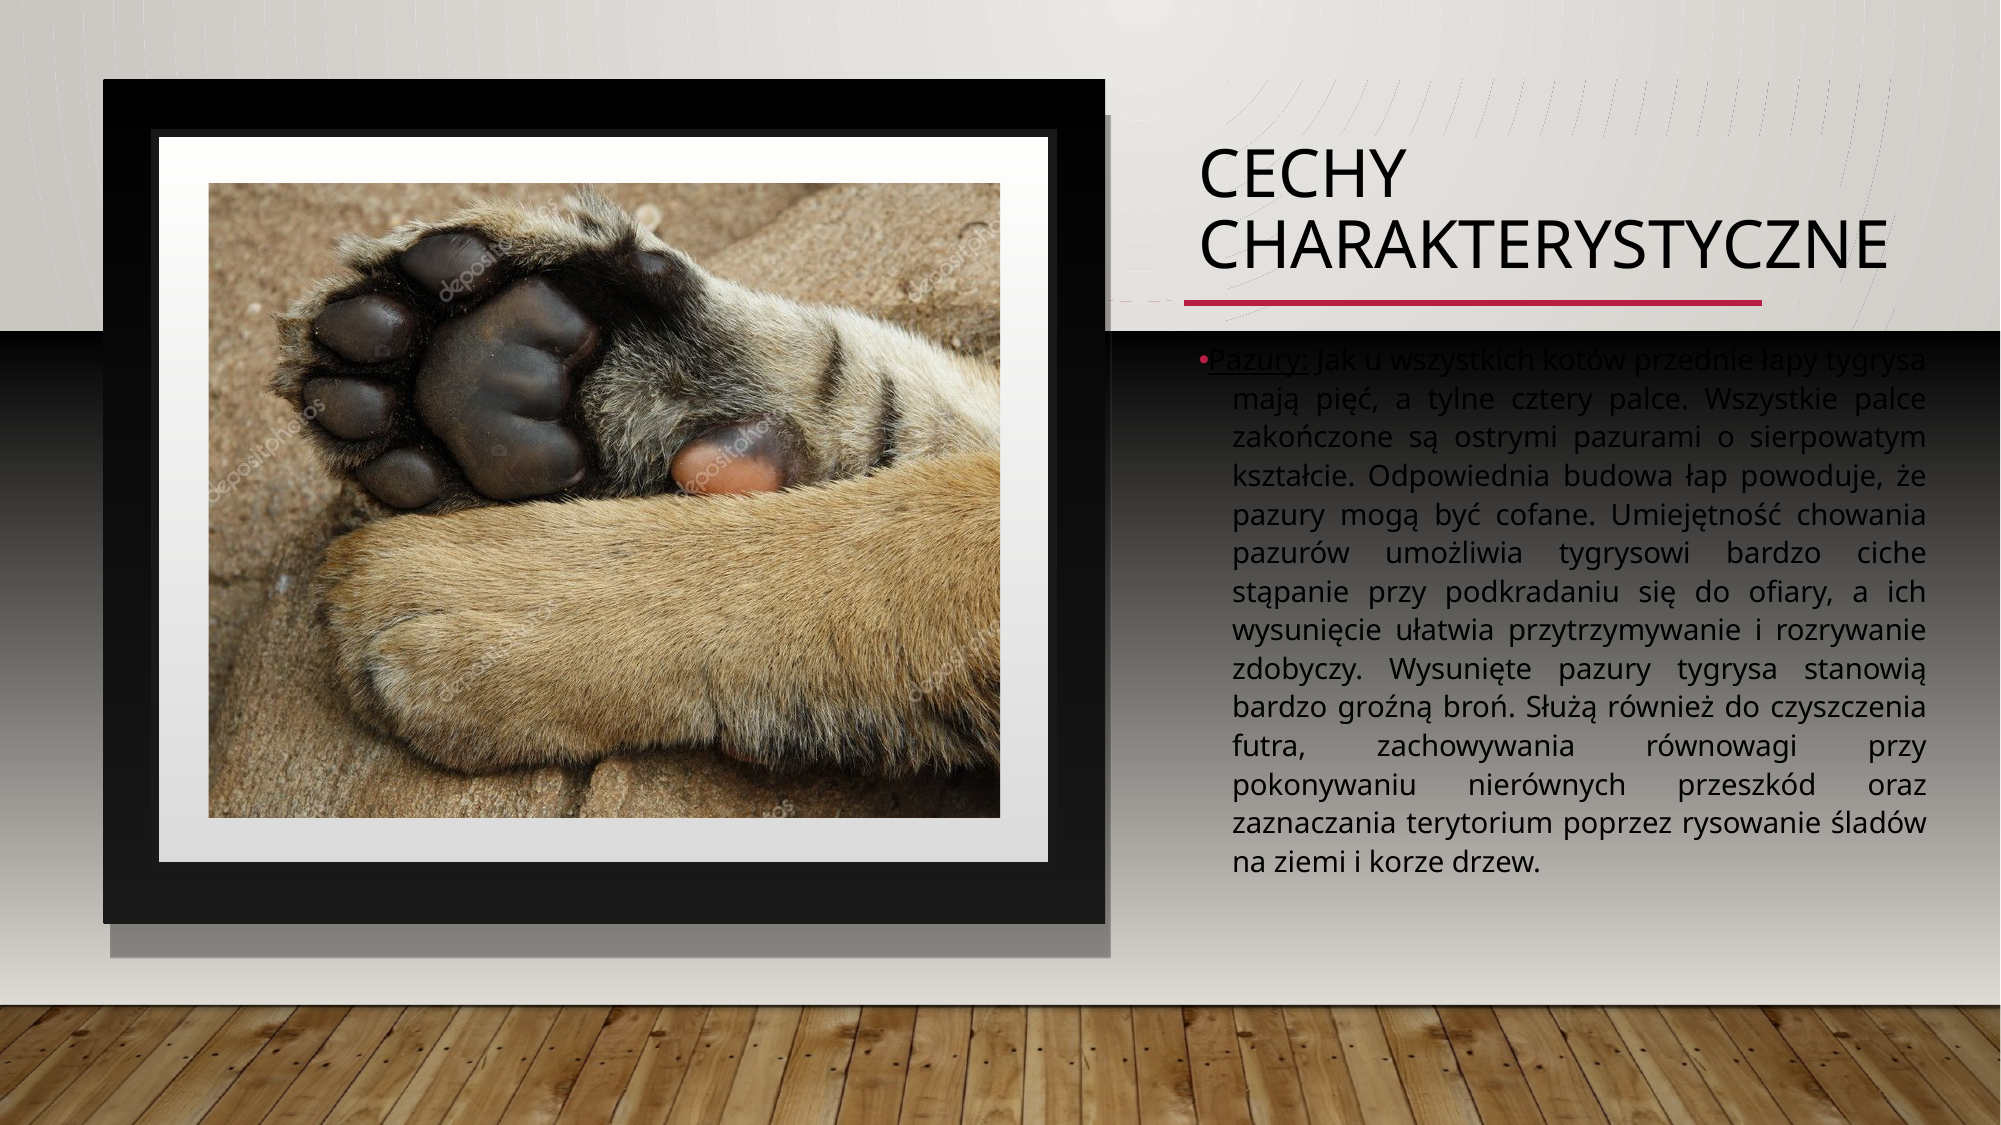

# Cechy charakterystyczne
Pazury: Jak u wszystkich kotów przednie łapy tygrysa mają pięć, a tylne cztery palce. Wszystkie palce zakończone są ostrymi pazurami o sierpowatym kształcie. Odpowiednia budowa łap powoduje, że pazury mogą być cofane. Umiejętność chowania pazurów umożliwia tygrysowi bardzo ciche stąpanie przy podkradaniu się do ofiary, a ich wysunięcie ułatwia przytrzymywanie i rozrywanie zdobyczy. Wysunięte pazury tygrysa stanowią bardzo groźną broń. Służą również do czyszczenia futra, zachowywania równowagi przy pokonywaniu nierównych przeszkód oraz zaznaczania terytorium poprzez rysowanie śladów na ziemi i korze drzew.